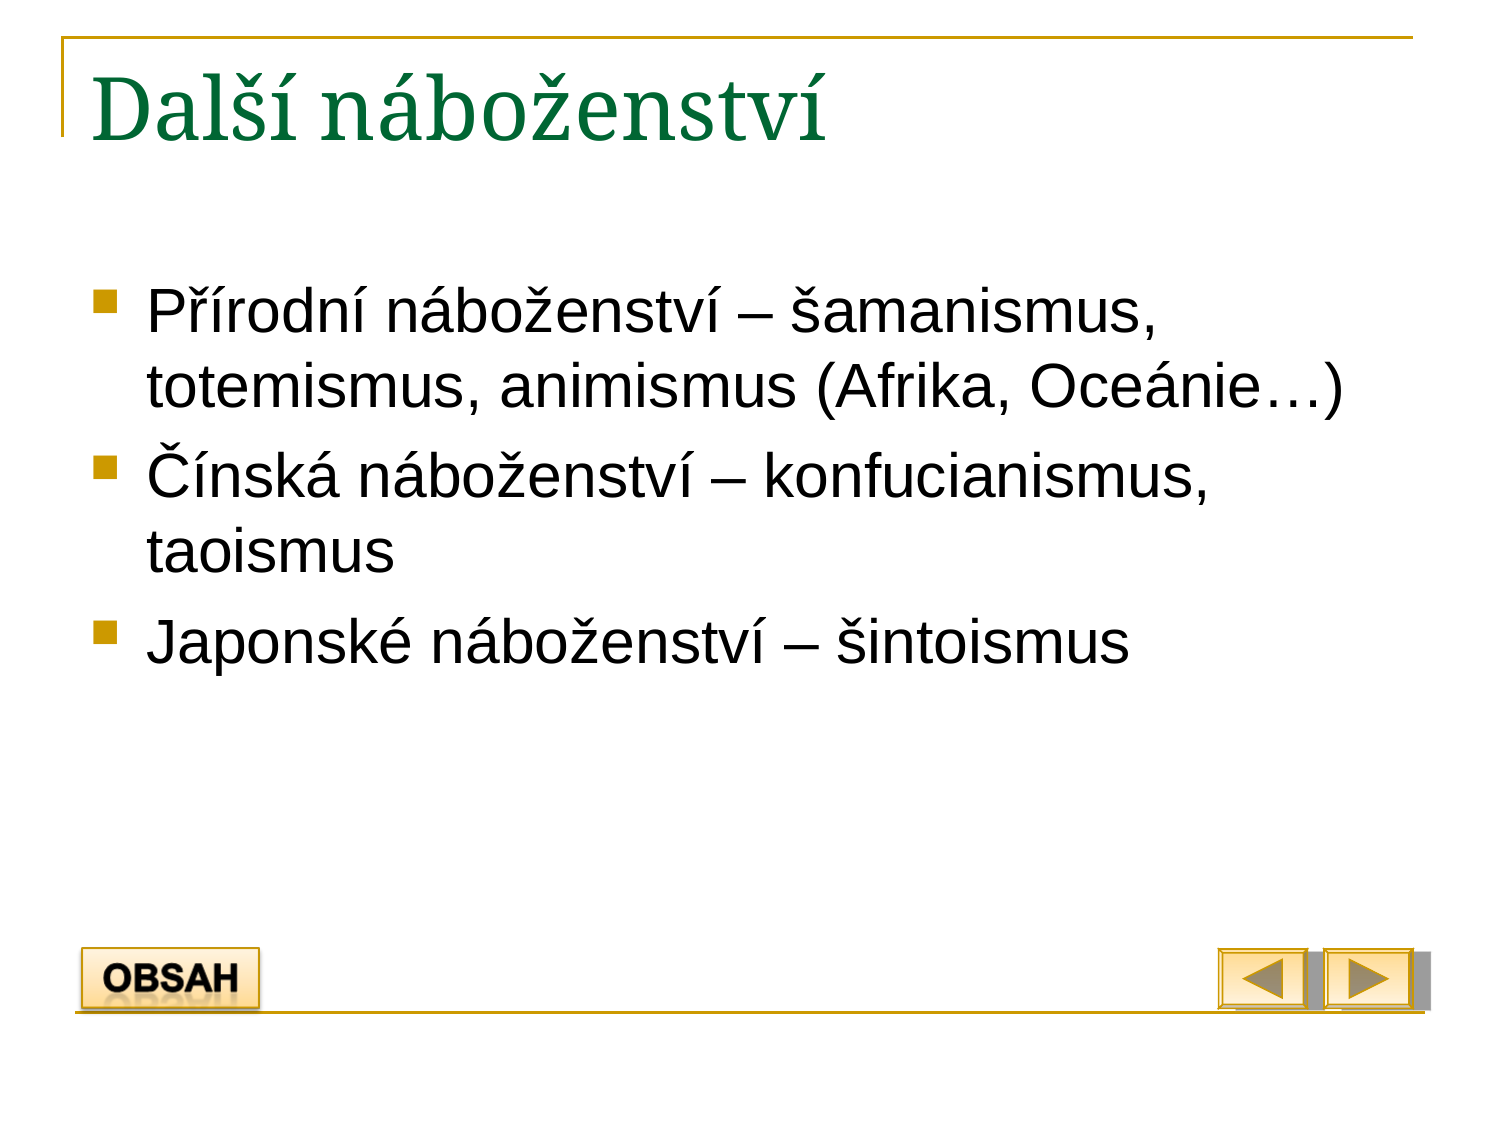

# Další náboženství
Přírodní náboženství – šamanismus, totemismus, animismus (Afrika, Oceánie…)
Čínská náboženství – konfucianismus, taoismus
Japonské náboženství – šintoismus